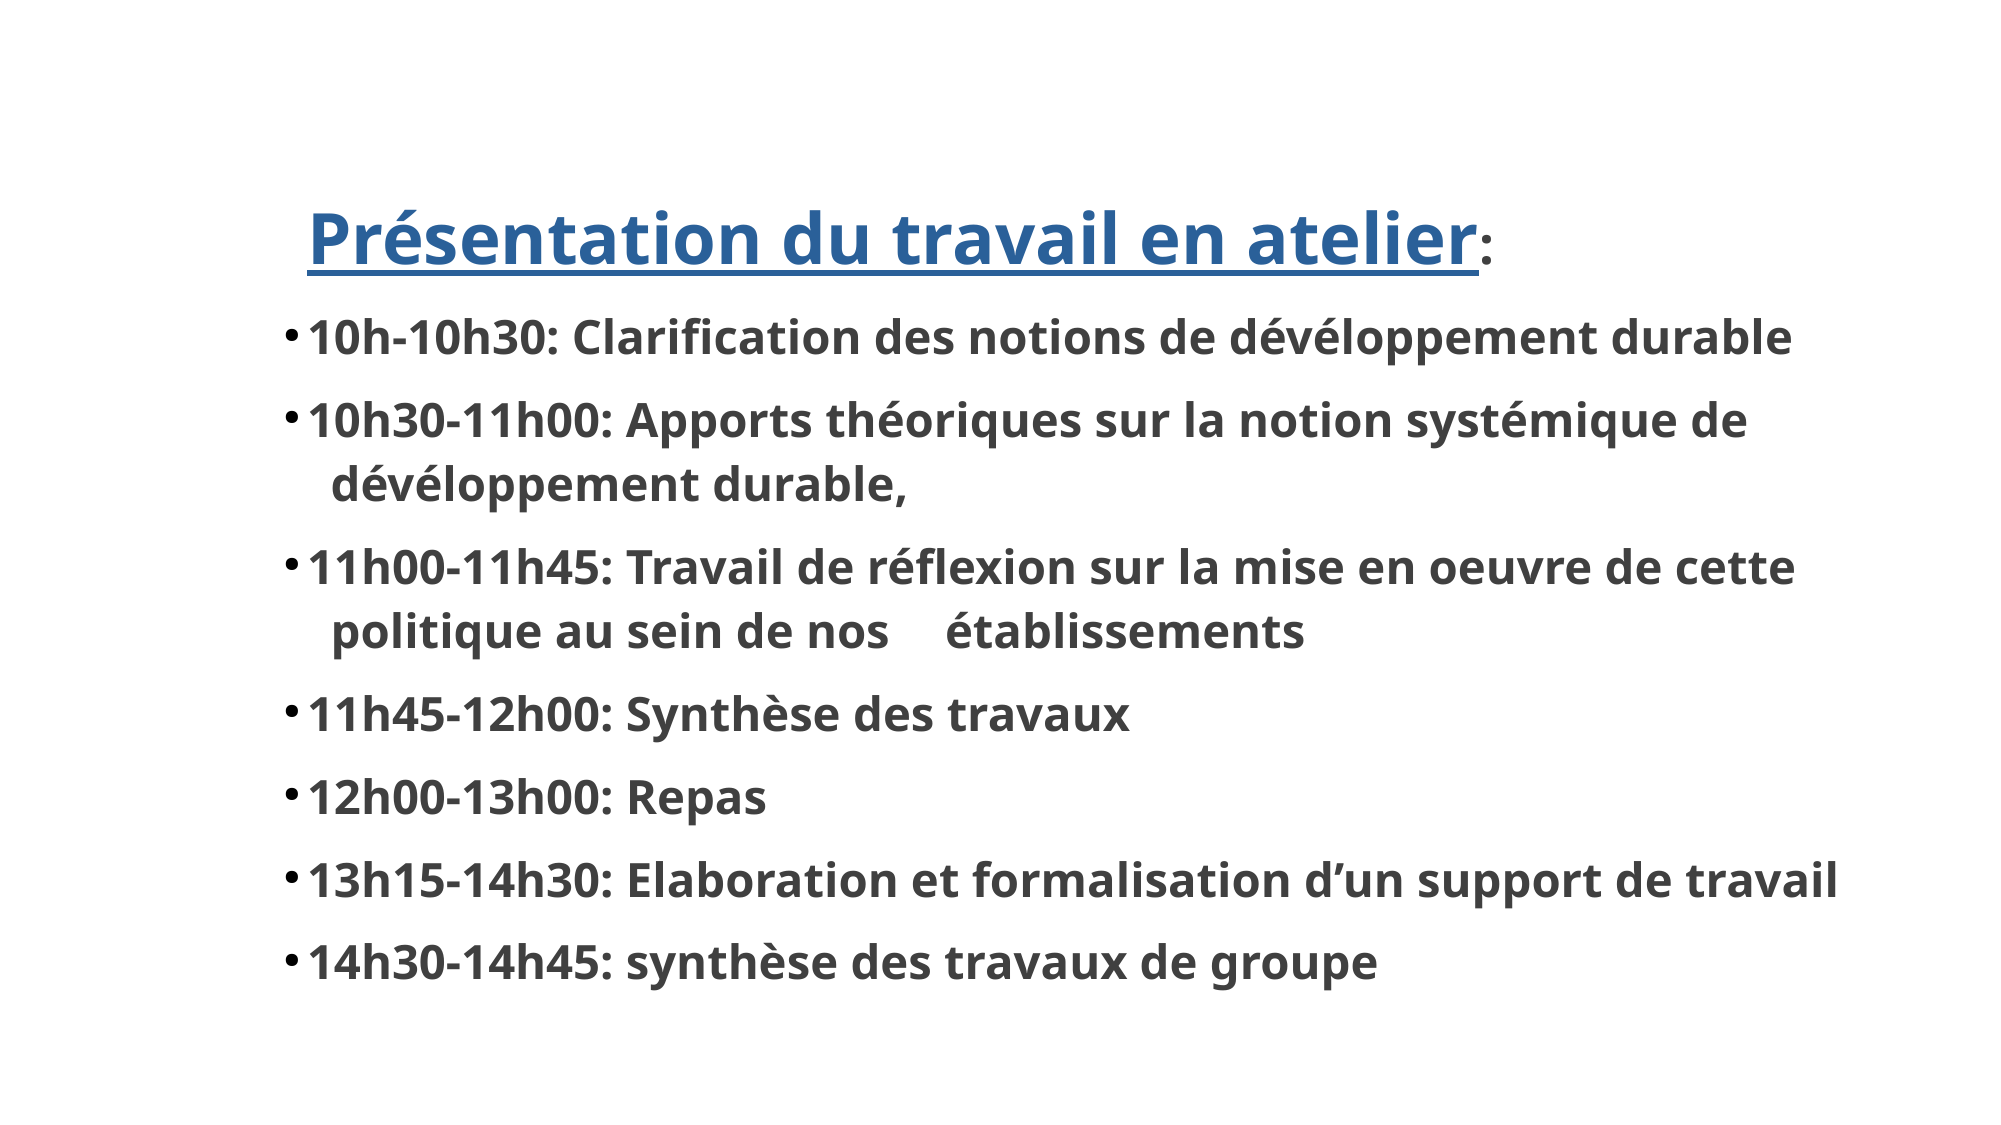

# Présentation du travail en atelier:
10h-10h30: Clarification des notions de dévéloppement durable
10h30-11h00: Apports théoriques sur la notion systémique de dévéloppement durable,
11h00-11h45: Travail de réflexion sur la mise en oeuvre de cette politique au sein de nos 	établissements
11h45-12h00: Synthèse des travaux
12h00-13h00: Repas
13h15-14h30: Elaboration et formalisation d’un support de travail
14h30-14h45: synthèse des travaux de groupe